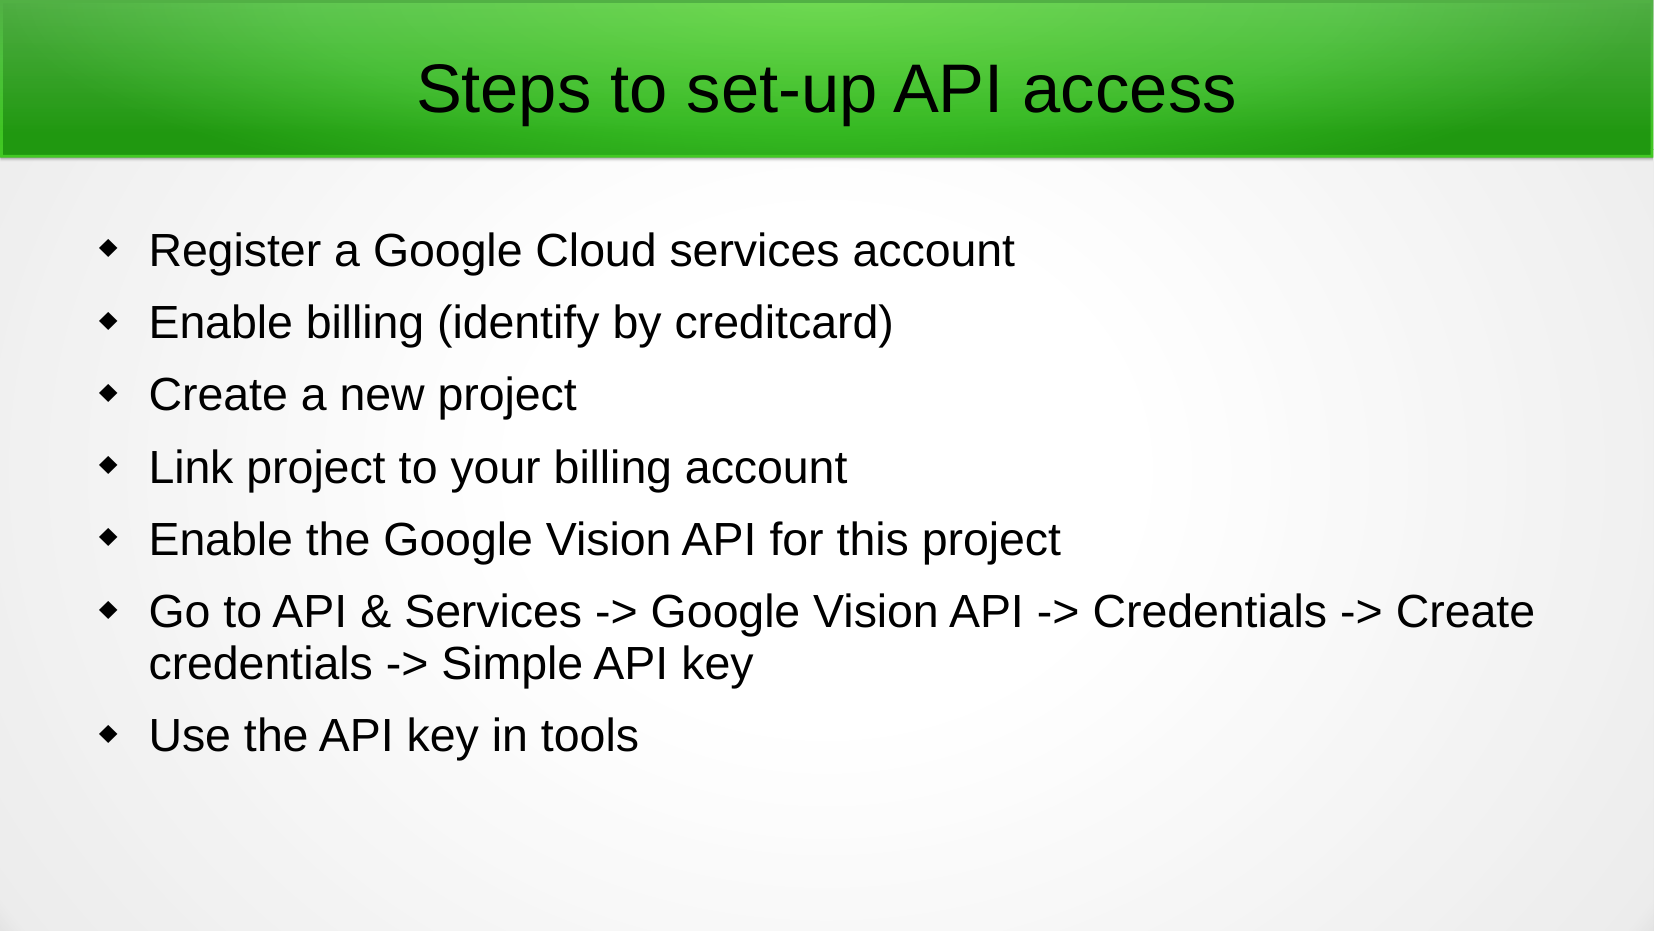

# Steps to set-up API access
Register a Google Cloud services account
Enable billing (identify by creditcard)
Create a new project
Link project to your billing account
Enable the Google Vision API for this project
Go to API & Services -> Google Vision API -> Credentials -> Create credentials -> Simple API key
Use the API key in tools